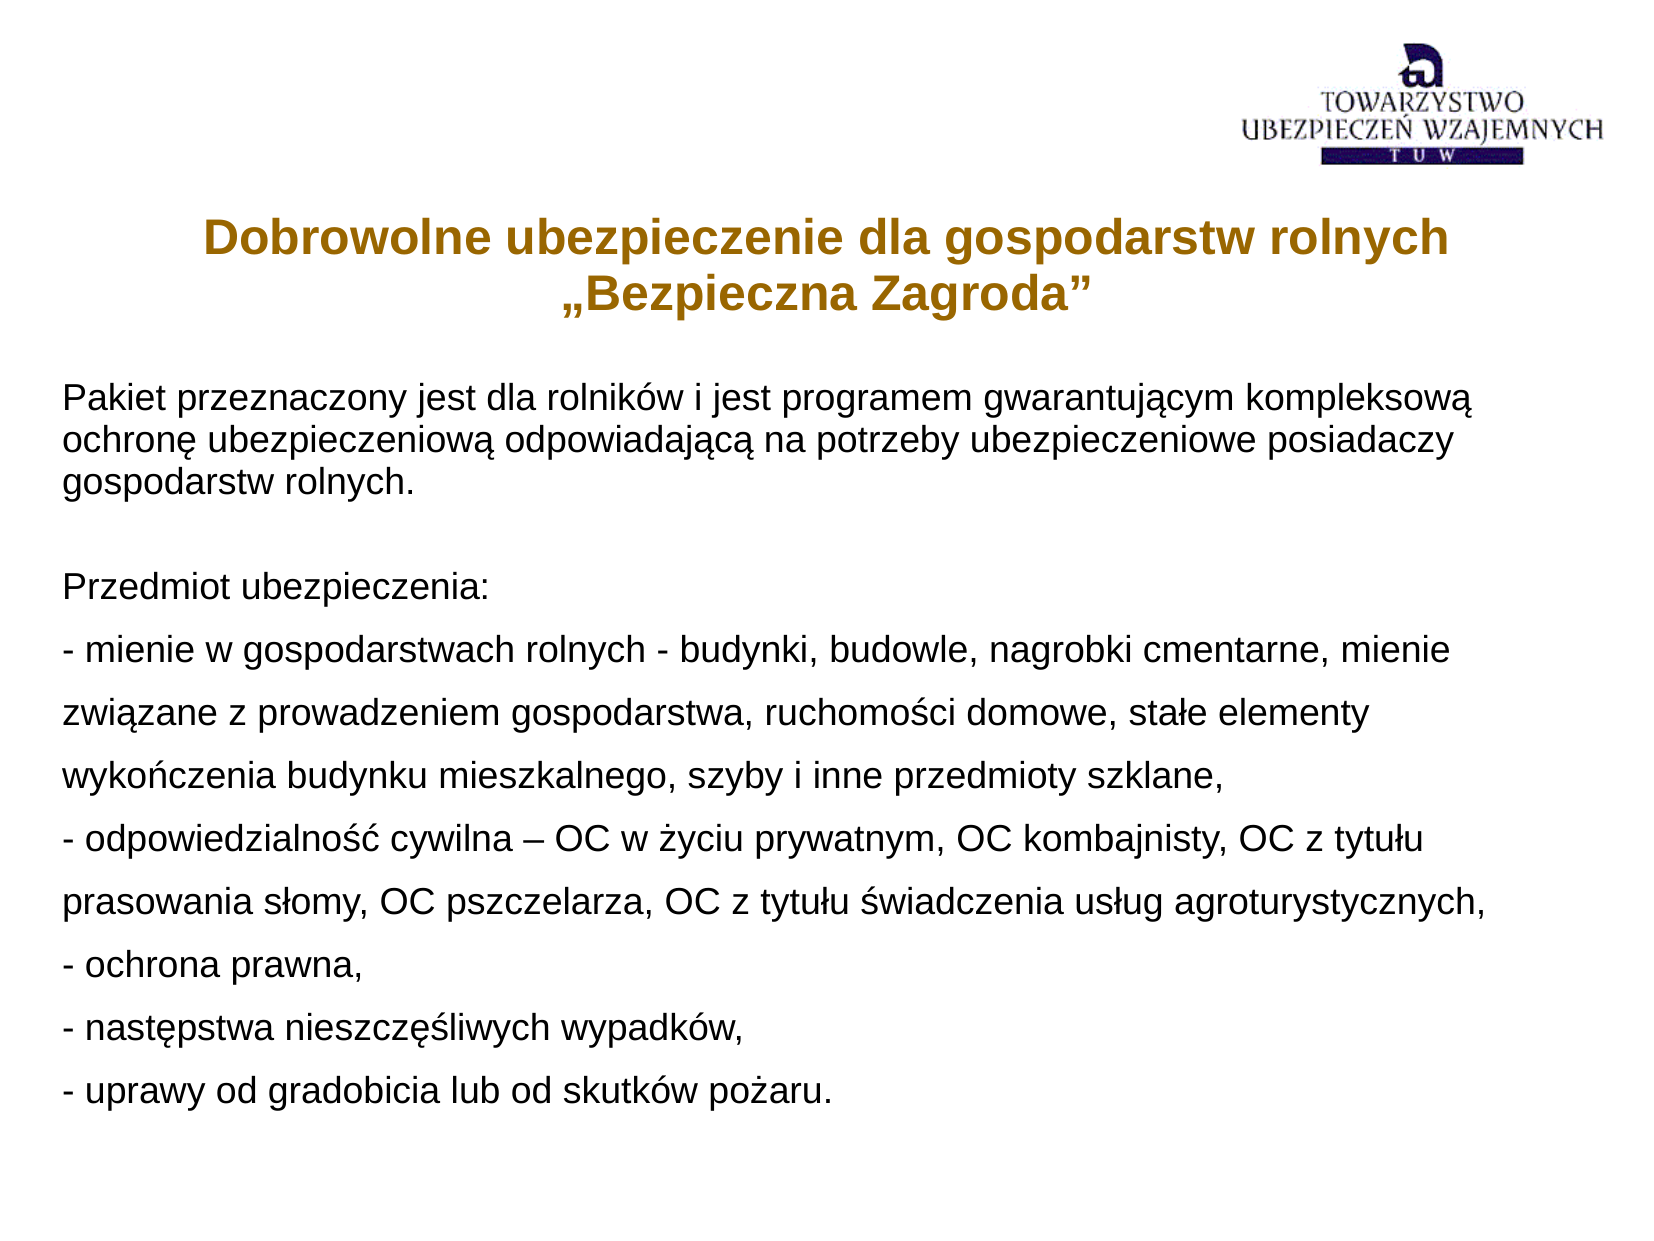

Dobrowolne ubezpieczenie dla gospodarstw rolnych „Bezpieczna Zagroda”
Pakiet przeznaczony jest dla rolników i jest programem gwarantującym kompleksową ochronę ubezpieczeniową odpowiadającą na potrzeby ubezpieczeniowe posiadaczy gospodarstw rolnych.
Przedmiot ubezpieczenia:
- mienie w gospodarstwach rolnych - budynki, budowle, nagrobki cmentarne, mienie związane z prowadzeniem gospodarstwa, ruchomości domowe, stałe elementy wykończenia budynku mieszkalnego, szyby i inne przedmioty szklane,
- odpowiedzialność cywilna – OC w życiu prywatnym, OC kombajnisty, OC z tytułu prasowania słomy, OC pszczelarza, OC z tytułu świadczenia usług agroturystycznych,
- ochrona prawna,
- następstwa nieszczęśliwych wypadków,
- uprawy od gradobicia lub od skutków pożaru.